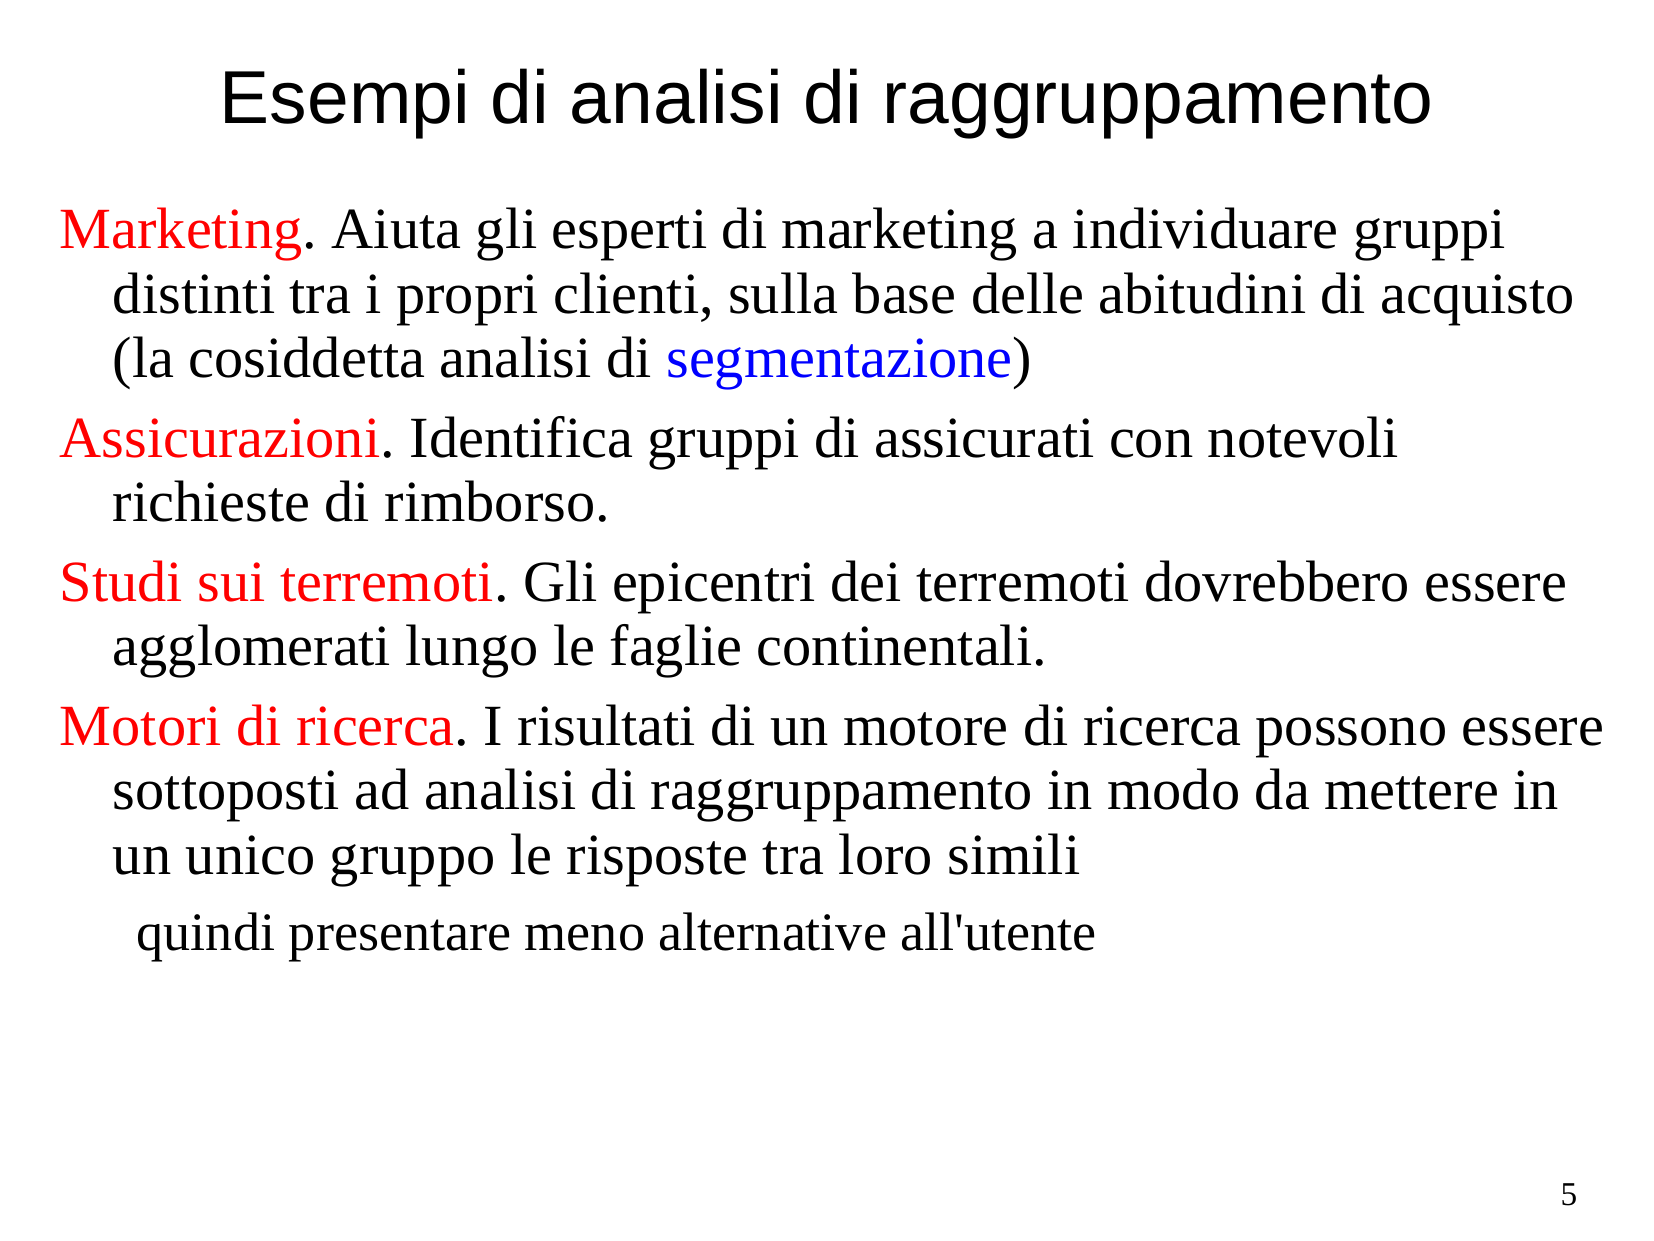

# Esempi di analisi di raggruppamento
Marketing. Aiuta gli esperti di marketing a individuare gruppi distinti tra i propri clienti, sulla base delle abitudini di acquisto (la cosiddetta analisi di segmentazione)
Assicurazioni. Identifica gruppi di assicurati con notevoli richieste di rimborso.
Studi sui terremoti. Gli epicentri dei terremoti dovrebbero essere agglomerati lungo le faglie continentali.
Motori di ricerca. I risultati di un motore di ricerca possono essere sottoposti ad analisi di raggruppamento in modo da mettere in un unico gruppo le risposte tra loro simili
quindi presentare meno alternative all'utente